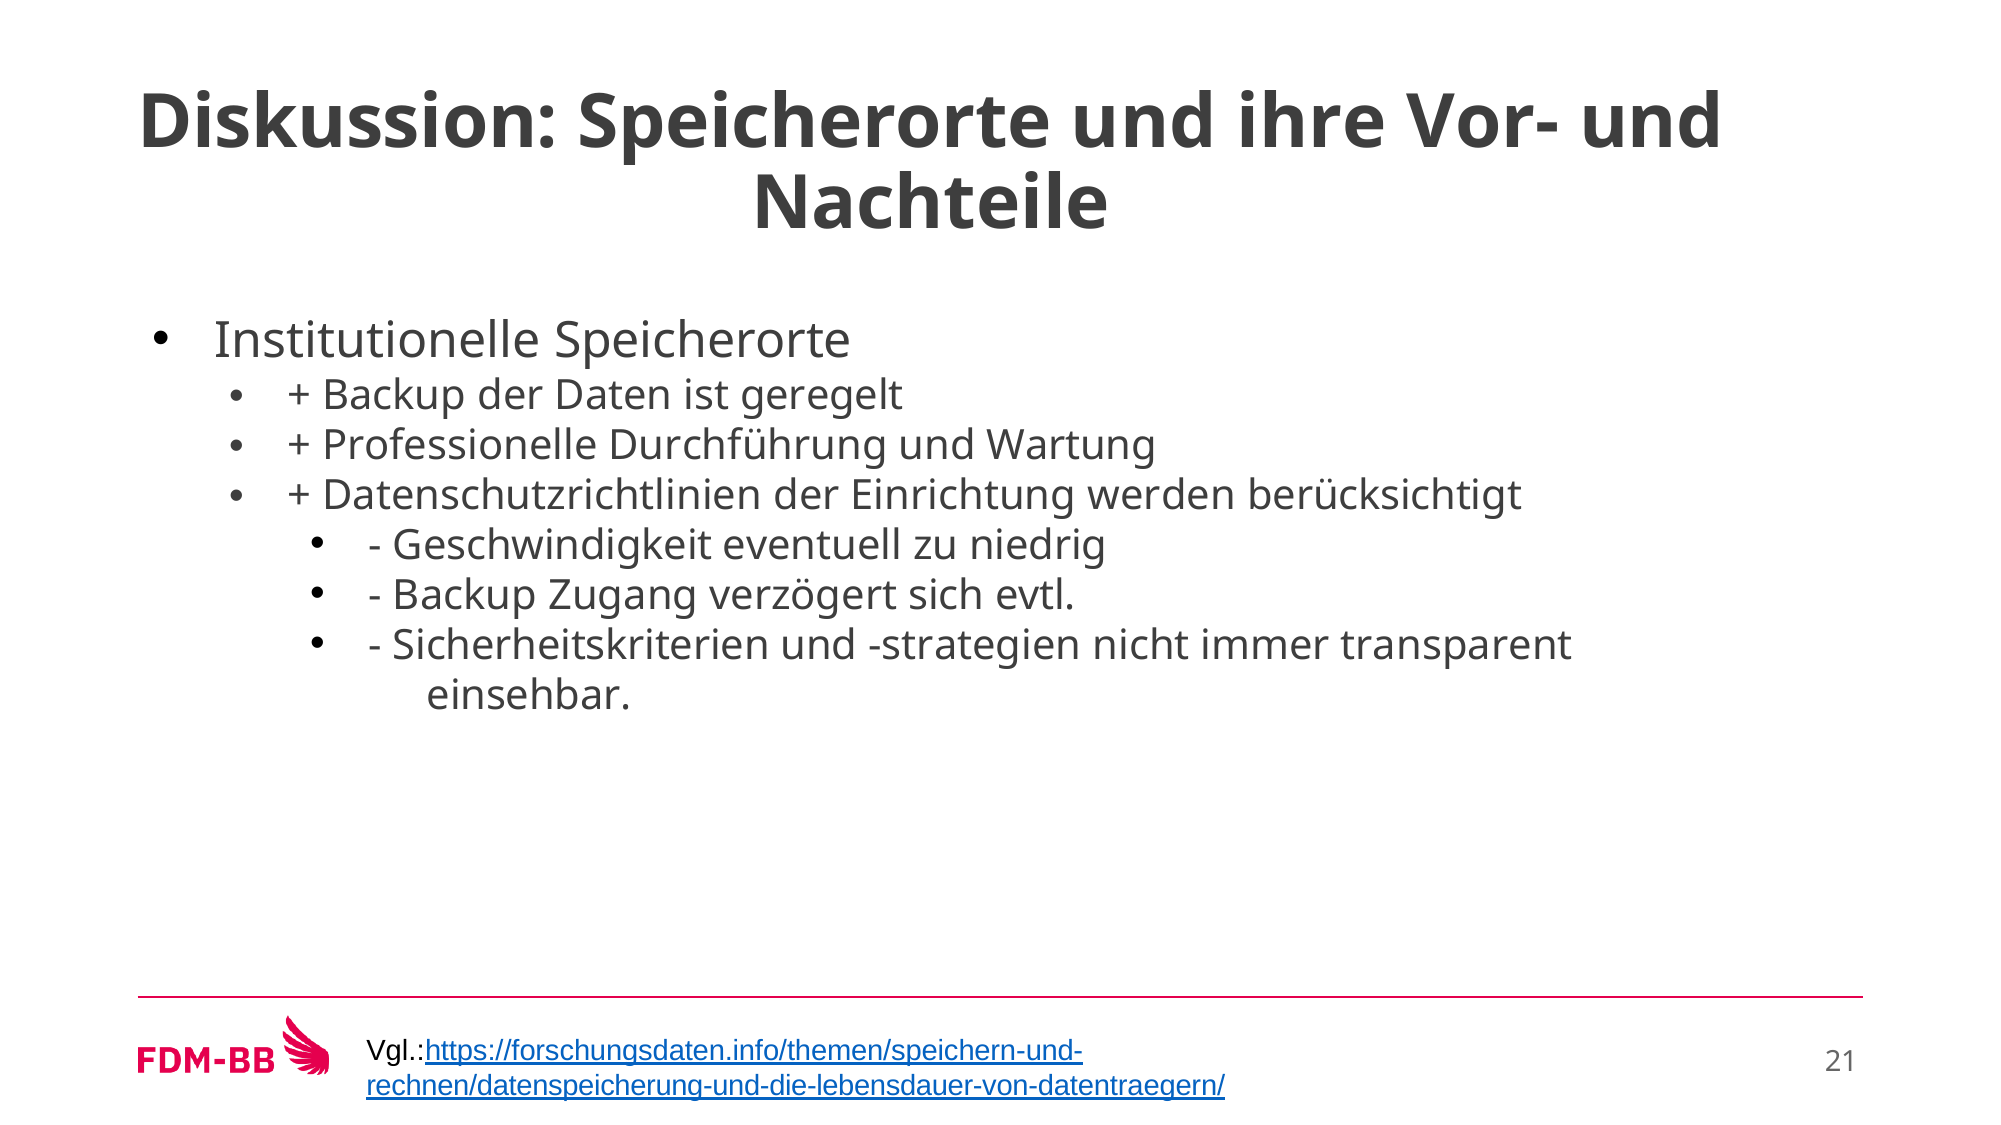

# Diskussion: Speicherorte und ihre Vor- und Nachteile
Institutionelle Speicherorte
•	+ Backup der Daten ist geregelt
•	+ Professionelle Durchführung und Wartung
•	+ Datenschutzrichtlinien der Einrichtung werden berücksichtigt
- Geschwindigkeit eventuell zu niedrig
- Backup Zugang verzögert sich evtl.
- Sicherheitskriterien und -strategien nicht immer transparent einsehbar.
Vgl.:https://forschungsdaten.info/themen/speichern-und-rechnen/datenspeicherung-und-die-lebensdauer-von-datentraegern/
21